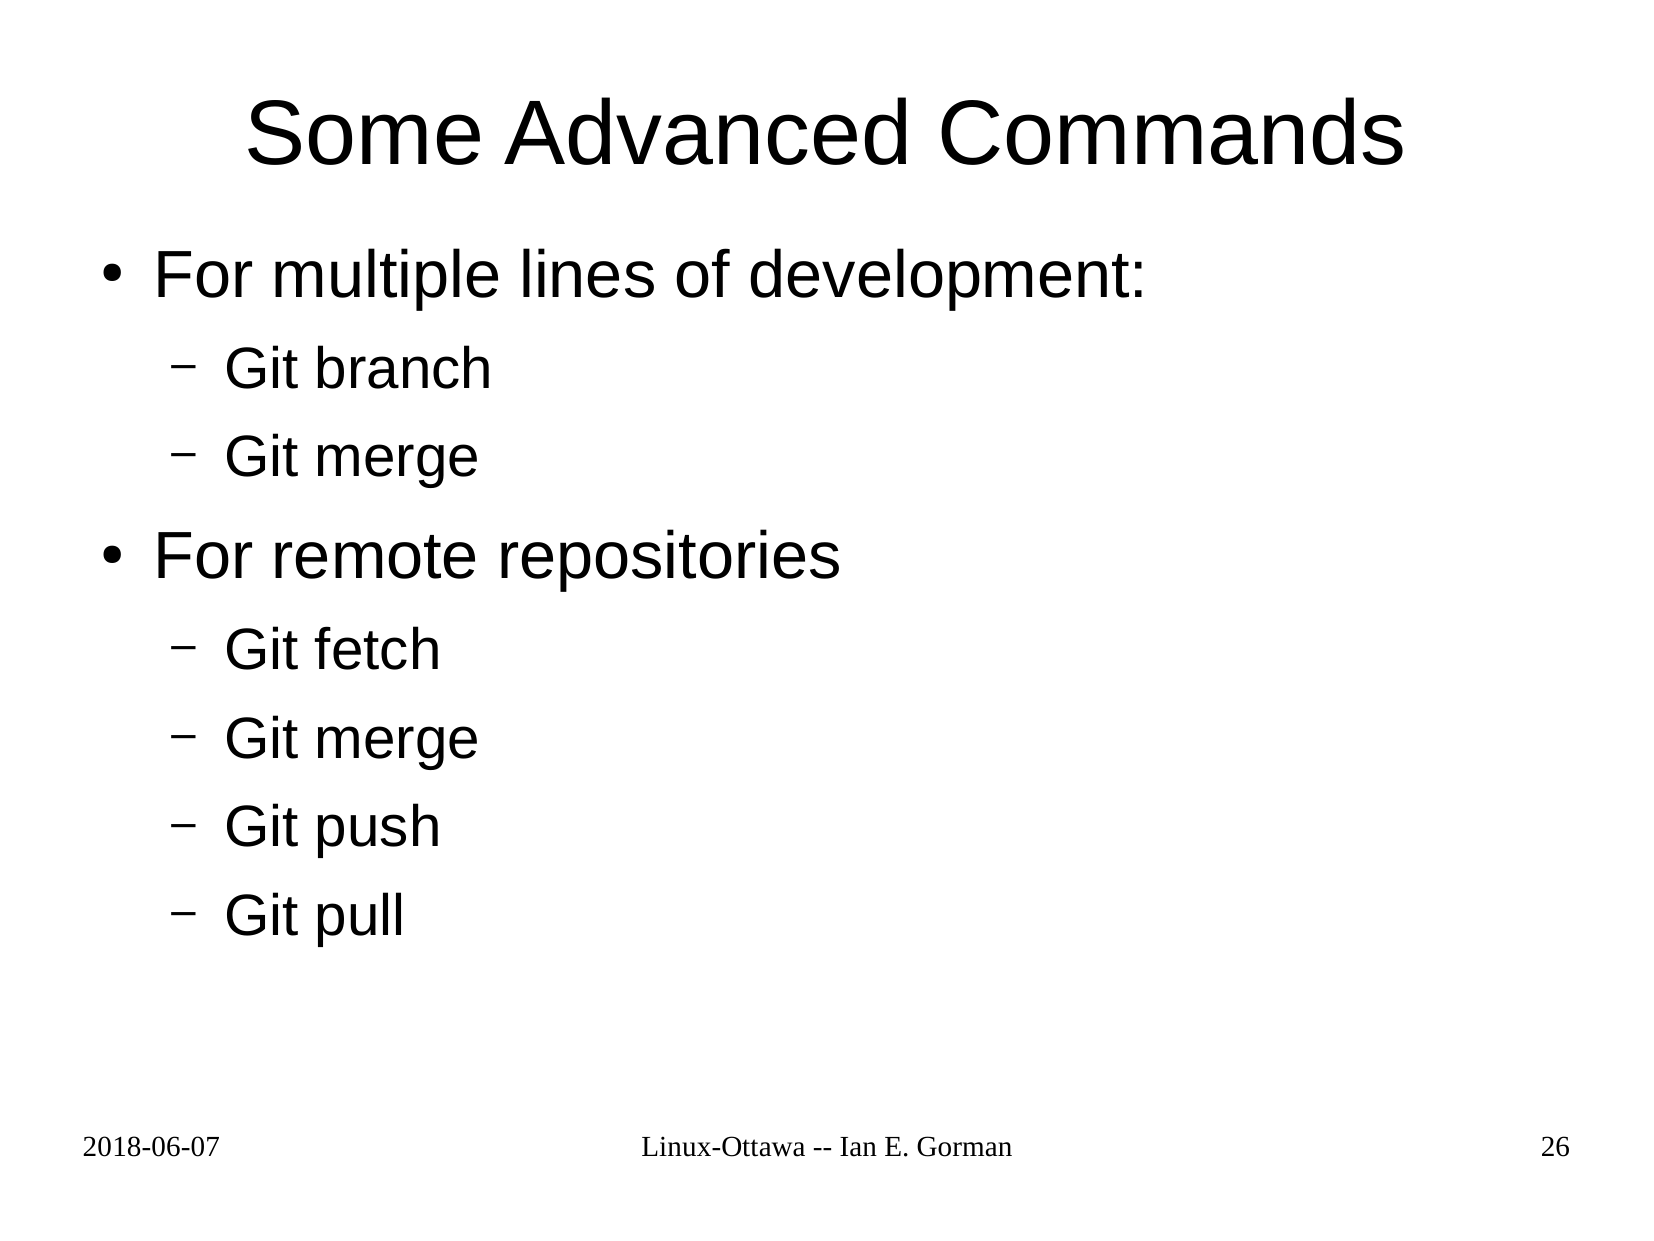

# Some Advanced Commands
For multiple lines of development:
Git branch
Git merge
For remote repositories
Git fetch
Git merge
Git push
Git pull
2018-06-07
Linux-Ottawa -- Ian E. Gorman
26